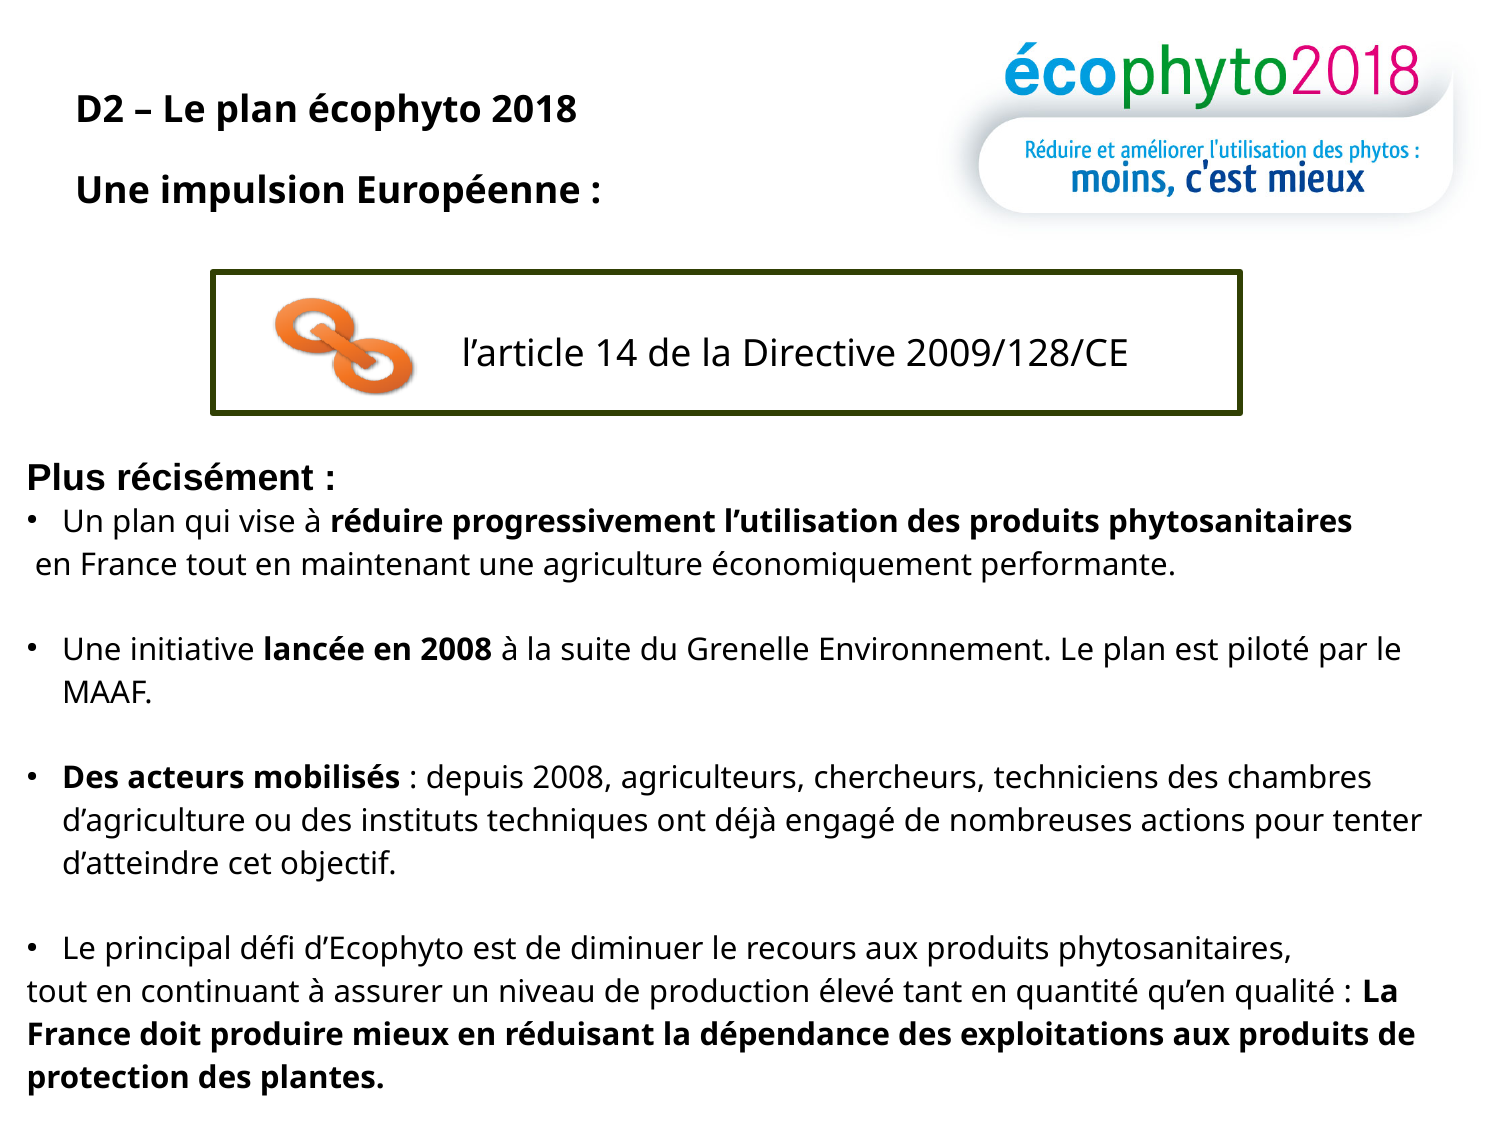

# D2 – Le plan écophyto 2018
Une impulsion Européenne :
 l’article 14 de la Directive 2009/128/CE
Plus récisément :
Un plan qui vise à réduire progressivement l’utilisation des produits phytosanitaires
 en France tout en maintenant une agriculture économiquement performante.
Une initiative lancée en 2008 à la suite du Grenelle Environnement. Le plan est piloté par le MAAF.
Des acteurs mobilisés : depuis 2008, agriculteurs, chercheurs, techniciens des chambres d’agriculture ou des instituts techniques ont déjà engagé de nombreuses actions pour tenter d’atteindre cet objectif.
Le principal défi d’Ecophyto est de diminuer le recours aux produits phytosanitaires,
tout en continuant à assurer un niveau de production élevé tant en quantité qu’en qualité : La France doit produire mieux en réduisant la dépendance des exploitations aux produits de protection des plantes.